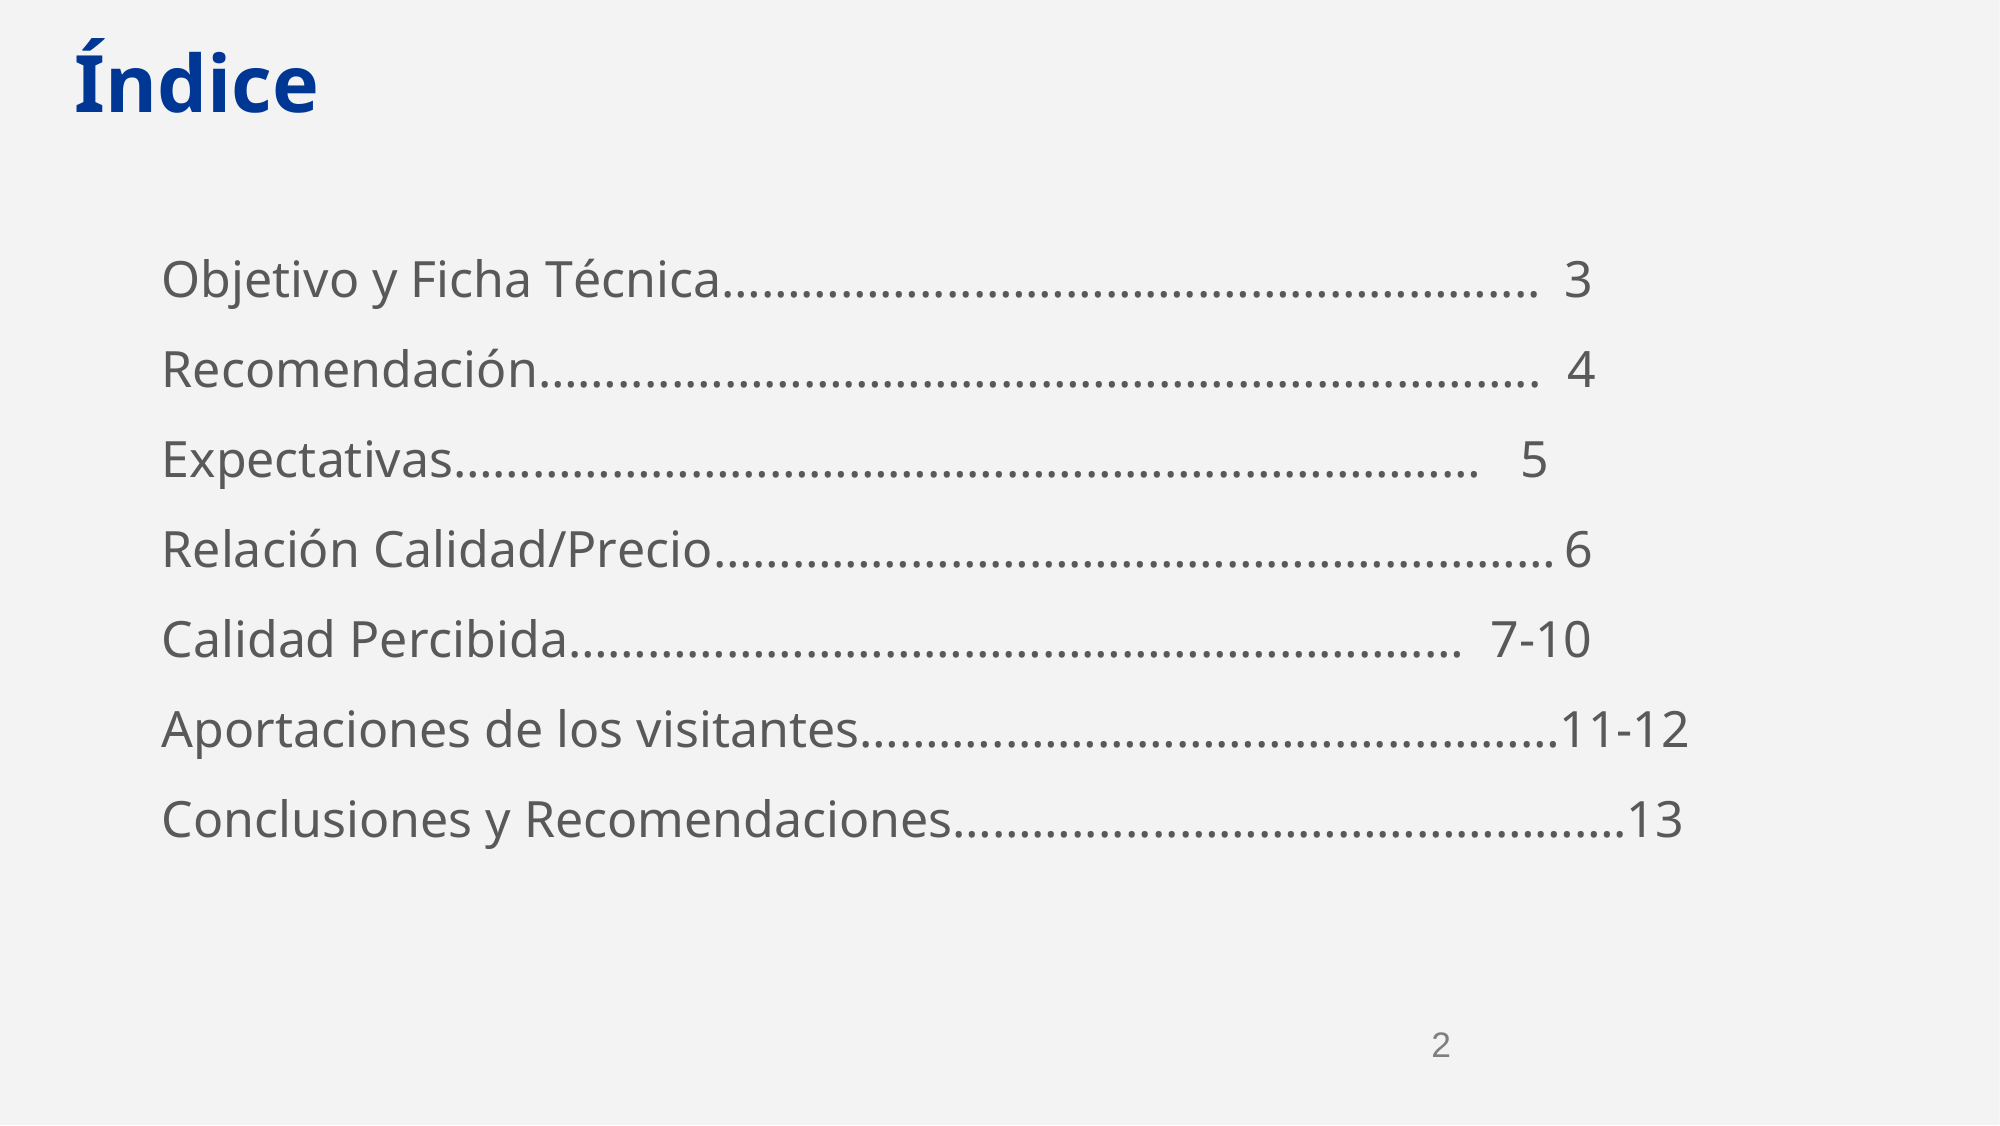

Índice
Objetivo y Ficha Técnica…………….....……………..…………………....	3
Recomendación…….....……………………………………………...……….. 4
Expectativas…………………………………………………...……………… 5
Relación Calidad/Precio…………………………………………….…………	6
Calidad Percibida………………………………………………………..…	7-10
Aportaciones de los visitantes…….…..……………………….....………11-12
Conclusiones y Recomendaciones………........…………………………….13